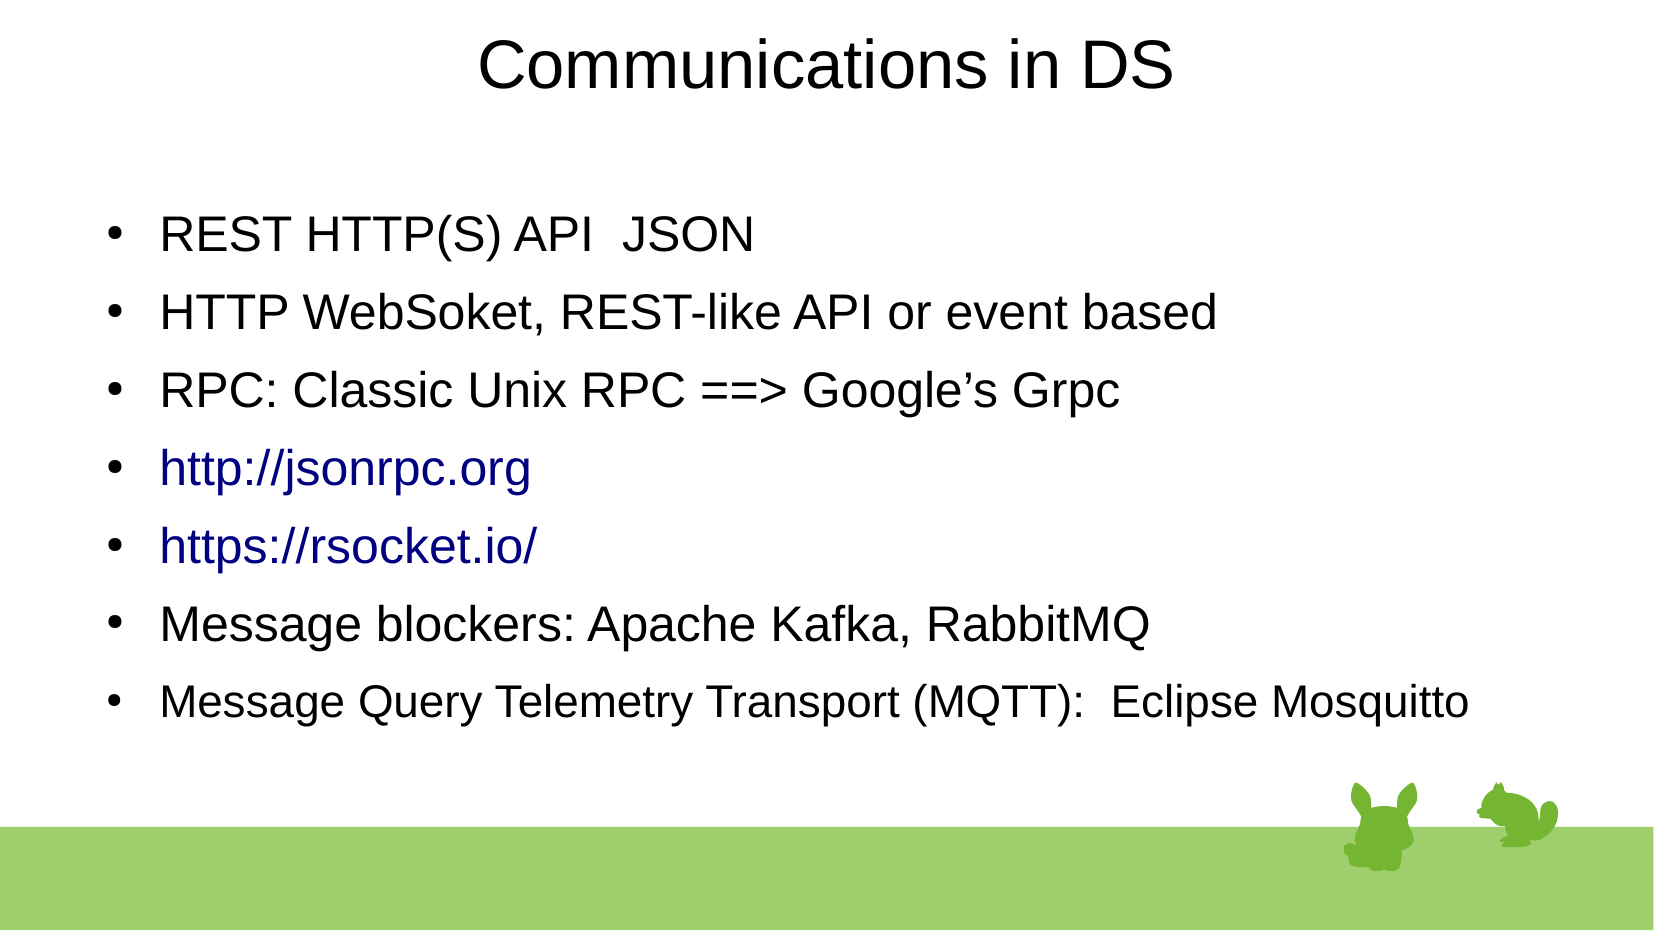

# Communications in DS
REST HTTP(S) API JSON
HTTP WebSoket, REST-like API or event based
RPC: Classic Unix RPC ==> Google’s Grpc
http://jsonrpc.org
https://rsocket.io/
Message blockers: Apache Kafka, RabbitMQ
Message Query Telemetry Transport (MQTT): Eclipse Mosquitto